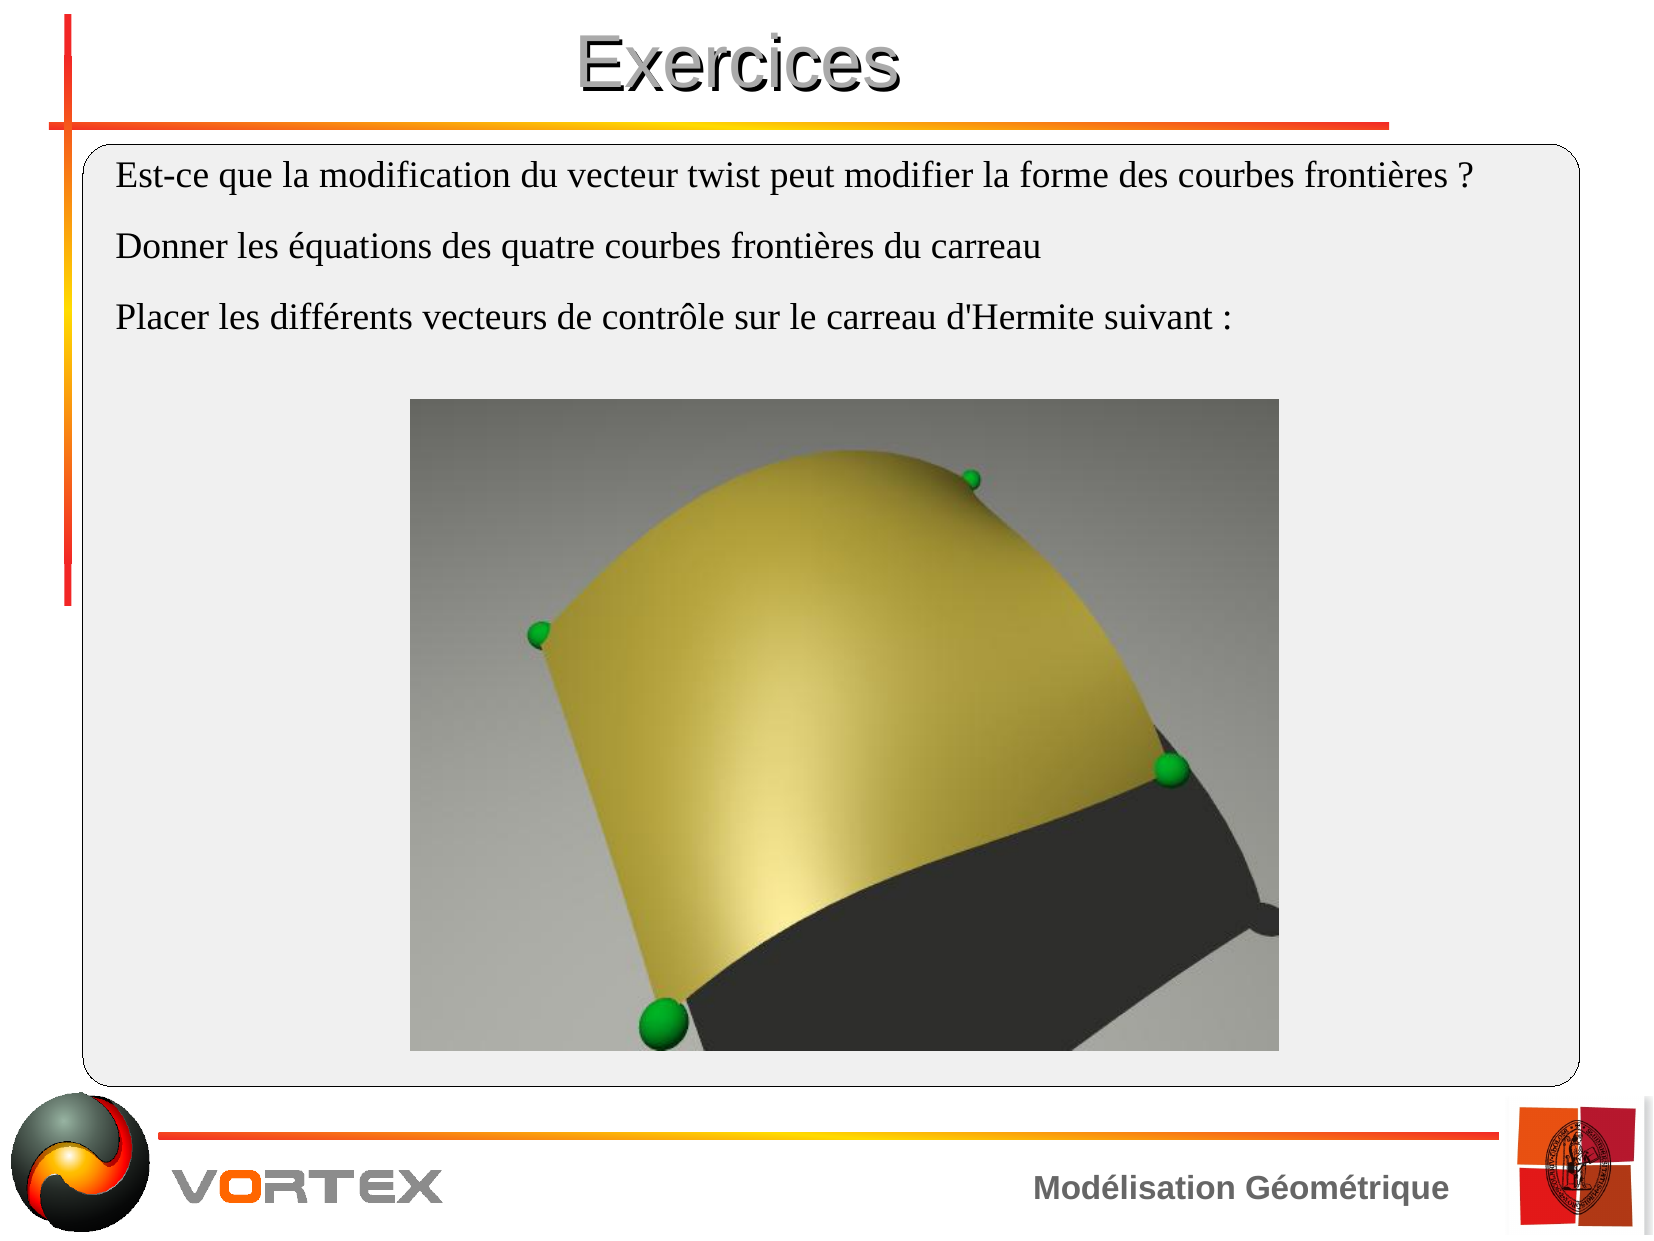

# Exercices
Est-ce que la modification du vecteur twist peut modifier la forme des courbes frontières ?
Donner les équations des quatre courbes frontières du carreau
Placer les différents vecteurs de contrôle sur le carreau d'Hermite suivant :